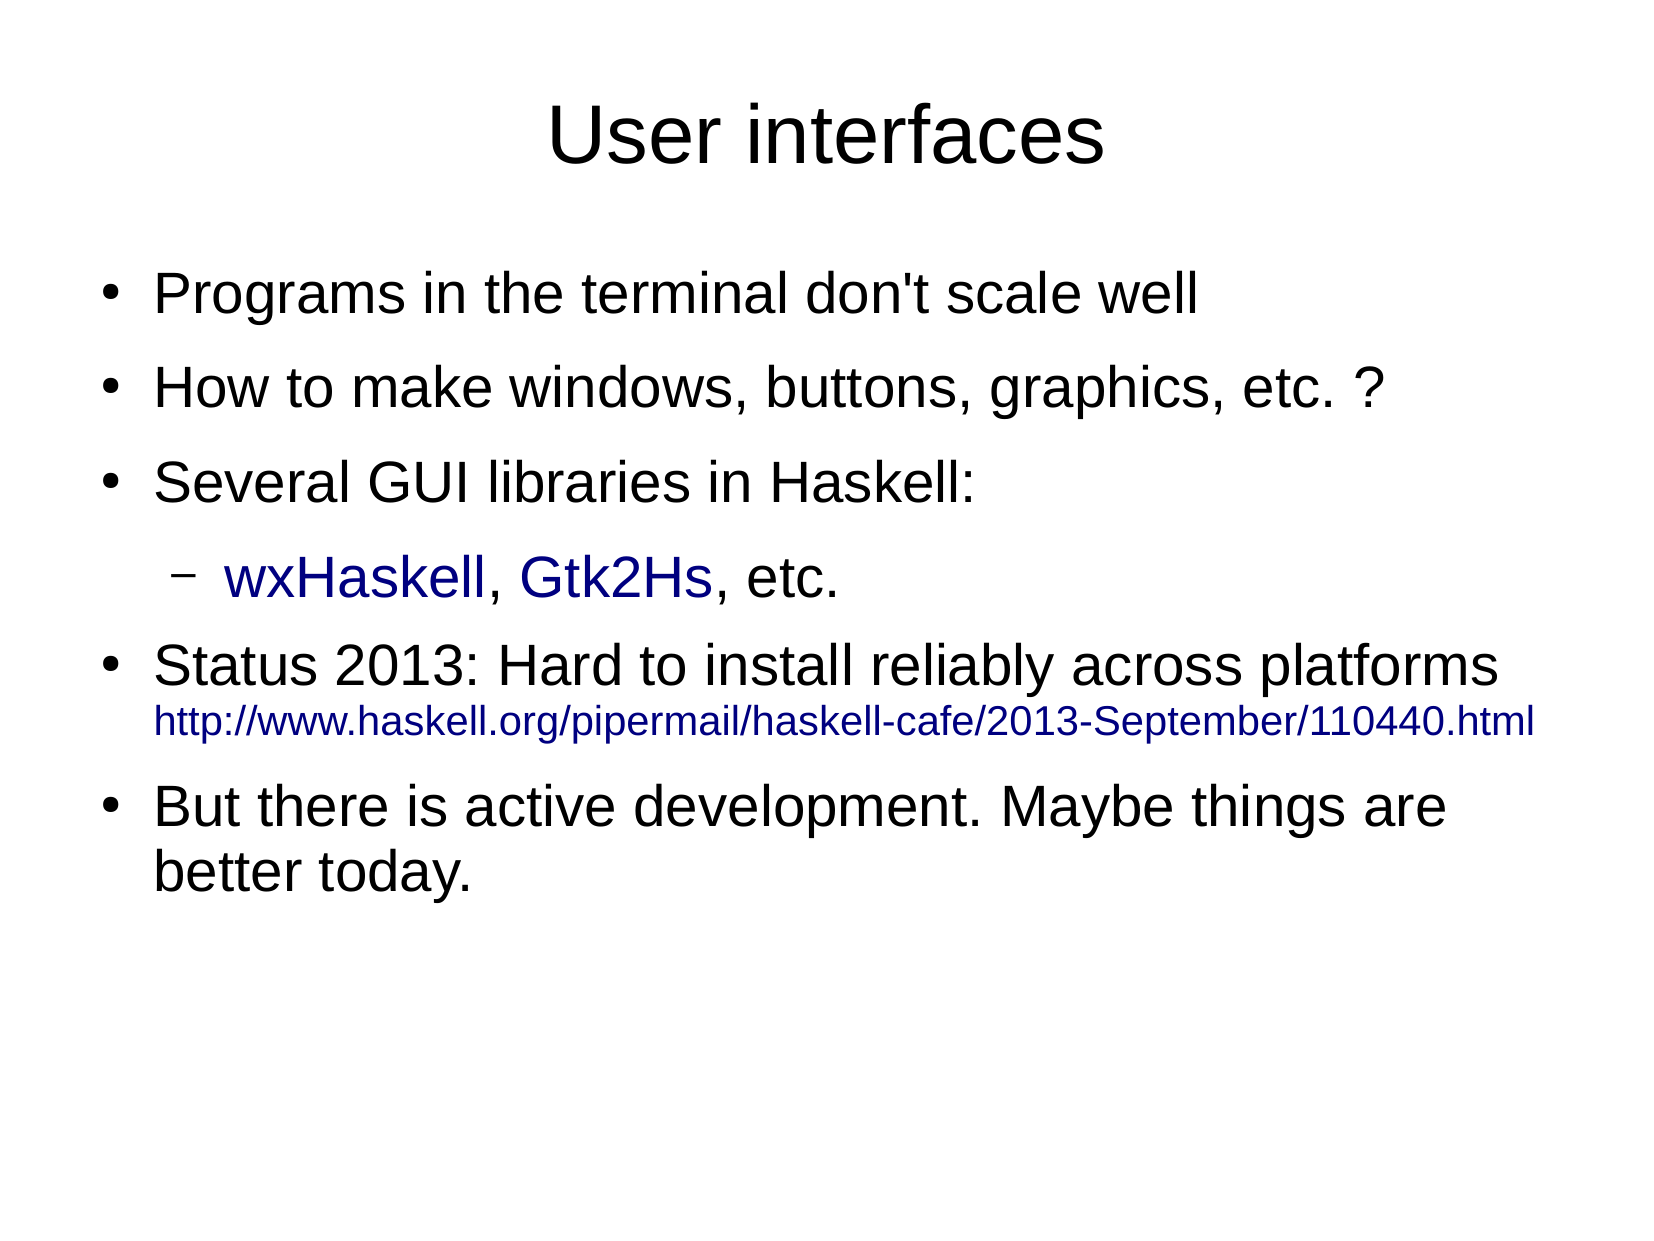

# User interfaces
Programs in the terminal don't scale well
How to make windows, buttons, graphics, etc. ?
Several GUI libraries in Haskell:
wxHaskell, Gtk2Hs, etc.
Status 2013: Hard to install reliably across platforms
http://www.haskell.org/pipermail/haskell-cafe/2013-September/110440.html
But there is active development. Maybe things are better today.